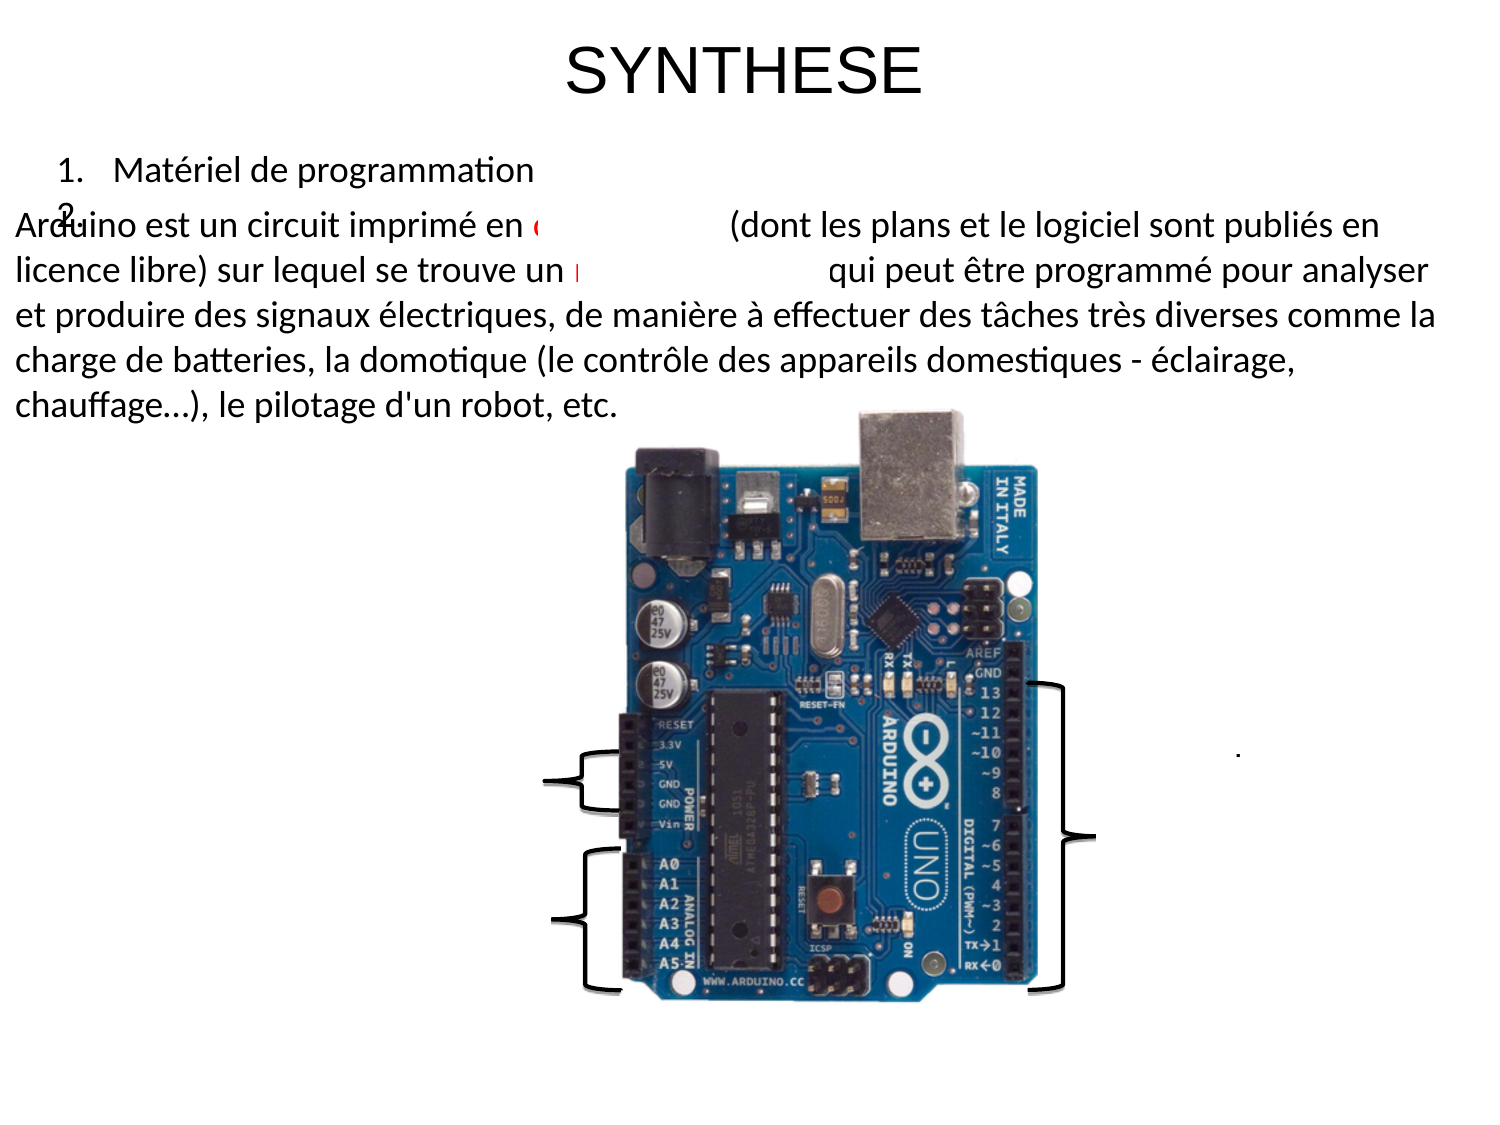

SYNTHESE
Matériel de programmation
Arduino est un circuit imprimé en open source (dont les plans et le logiciel sont publiés en licence libre) sur lequel se trouve un microcontrôleur qui peut être programmé pour analyser et produire des signaux électriques, de manière à effectuer des tâches très diverses comme la charge de batteries, la domotique (le contrôle des appareils domestiques - éclairage, chauffage…), le pilotage d'un robot, etc.
Entrées et/ou sorties numériques :
Information qui ne peut prendre que deux valeurs 0 ou 1
Exemple d’entrée numérique : Interrupteur, Bouton poussoir…
Alimentation :
 5 volts (+ ou VCC)
GND : - ou masse
Entrées analogique :
Information qui peut prendre une infinité de valeurs dans le temps
Exemple : Lumière, Température, humidité…